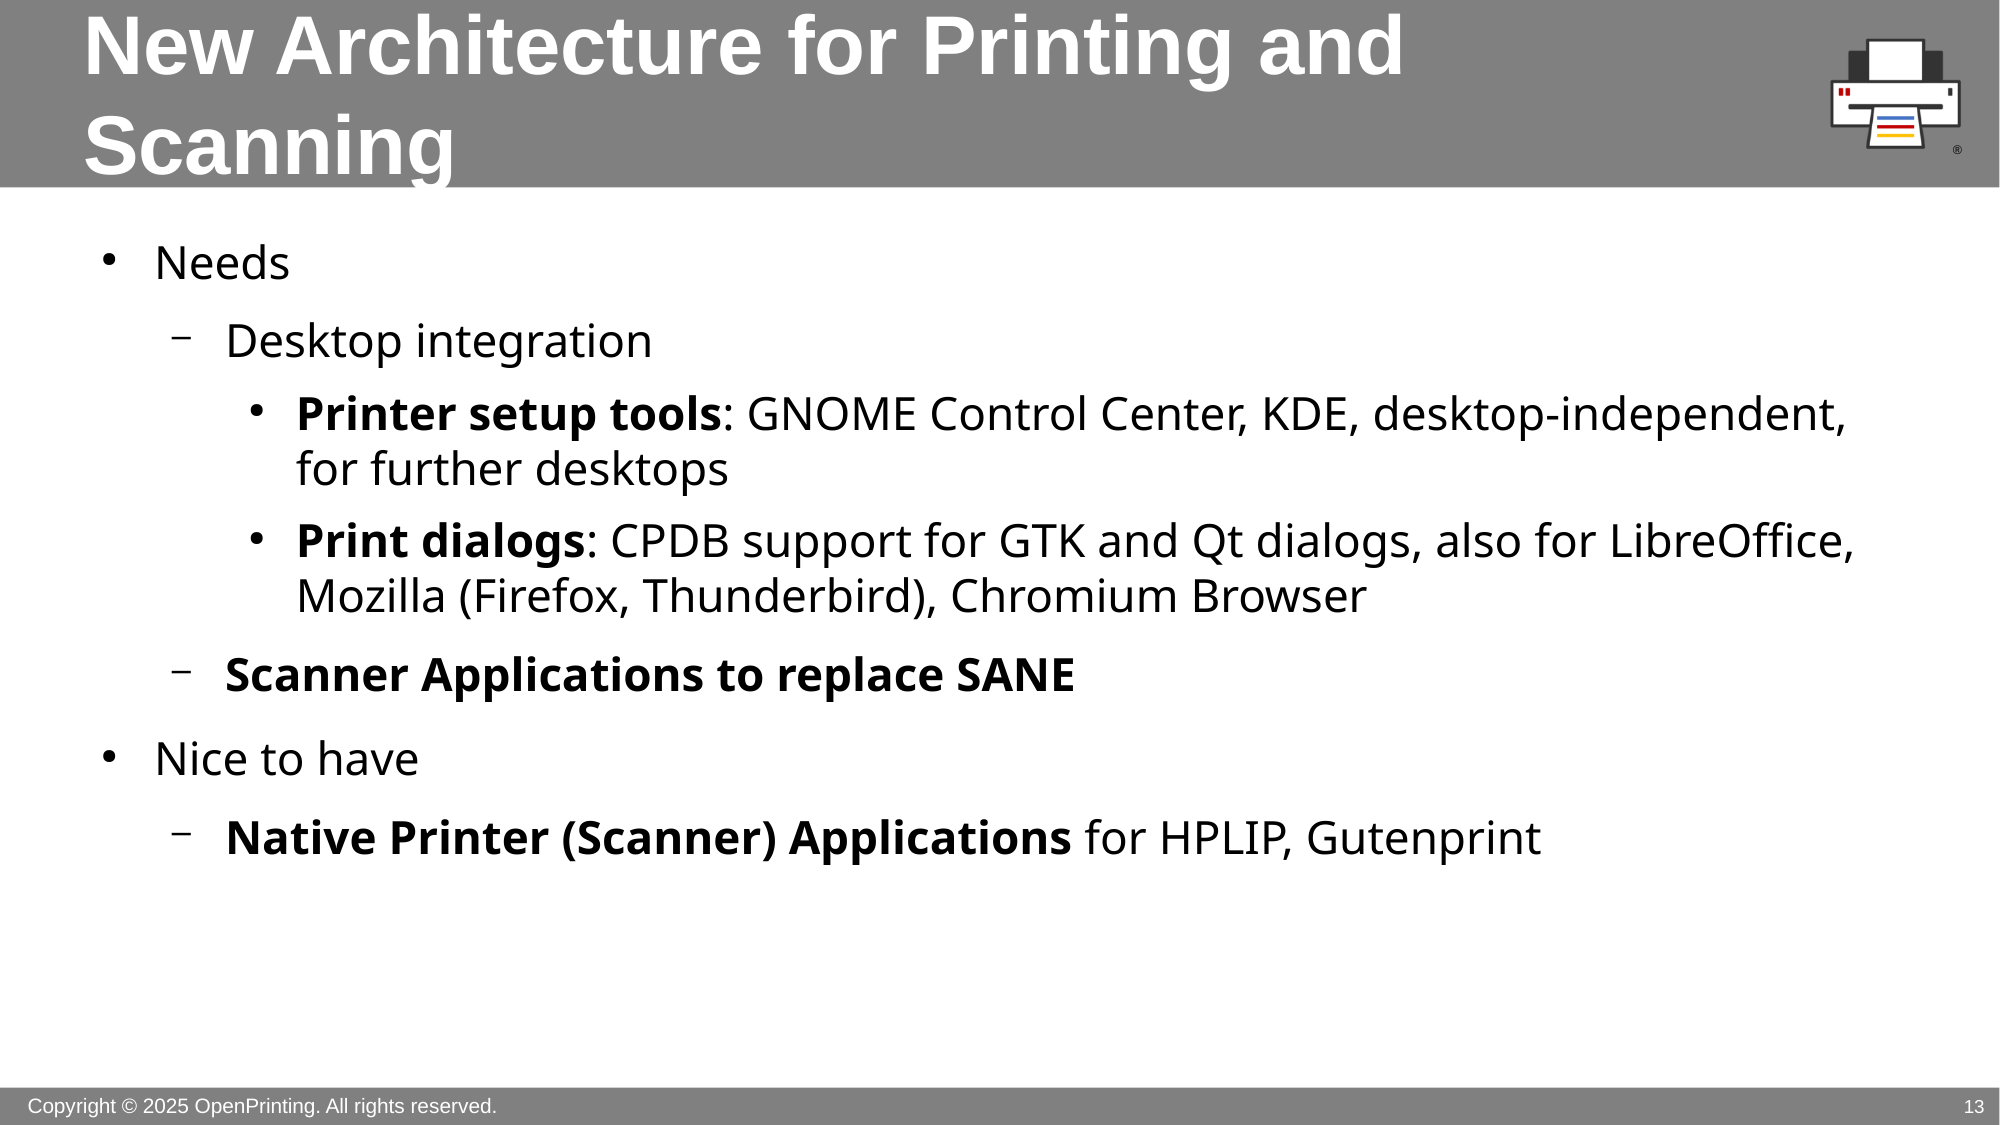

New Architecture for Printing and Scanning
# Needs
Desktop integration
Printer setup tools: GNOME Control Center, KDE, desktop-independent, for further desktops
Print dialogs: CPDB support for GTK and Qt dialogs, also for LibreOffice, Mozilla (Firefox, Thunderbird), Chromium Browser
Scanner Applications to replace SANE
Nice to have
Native Printer (Scanner) Applications for HPLIP, Gutenprint